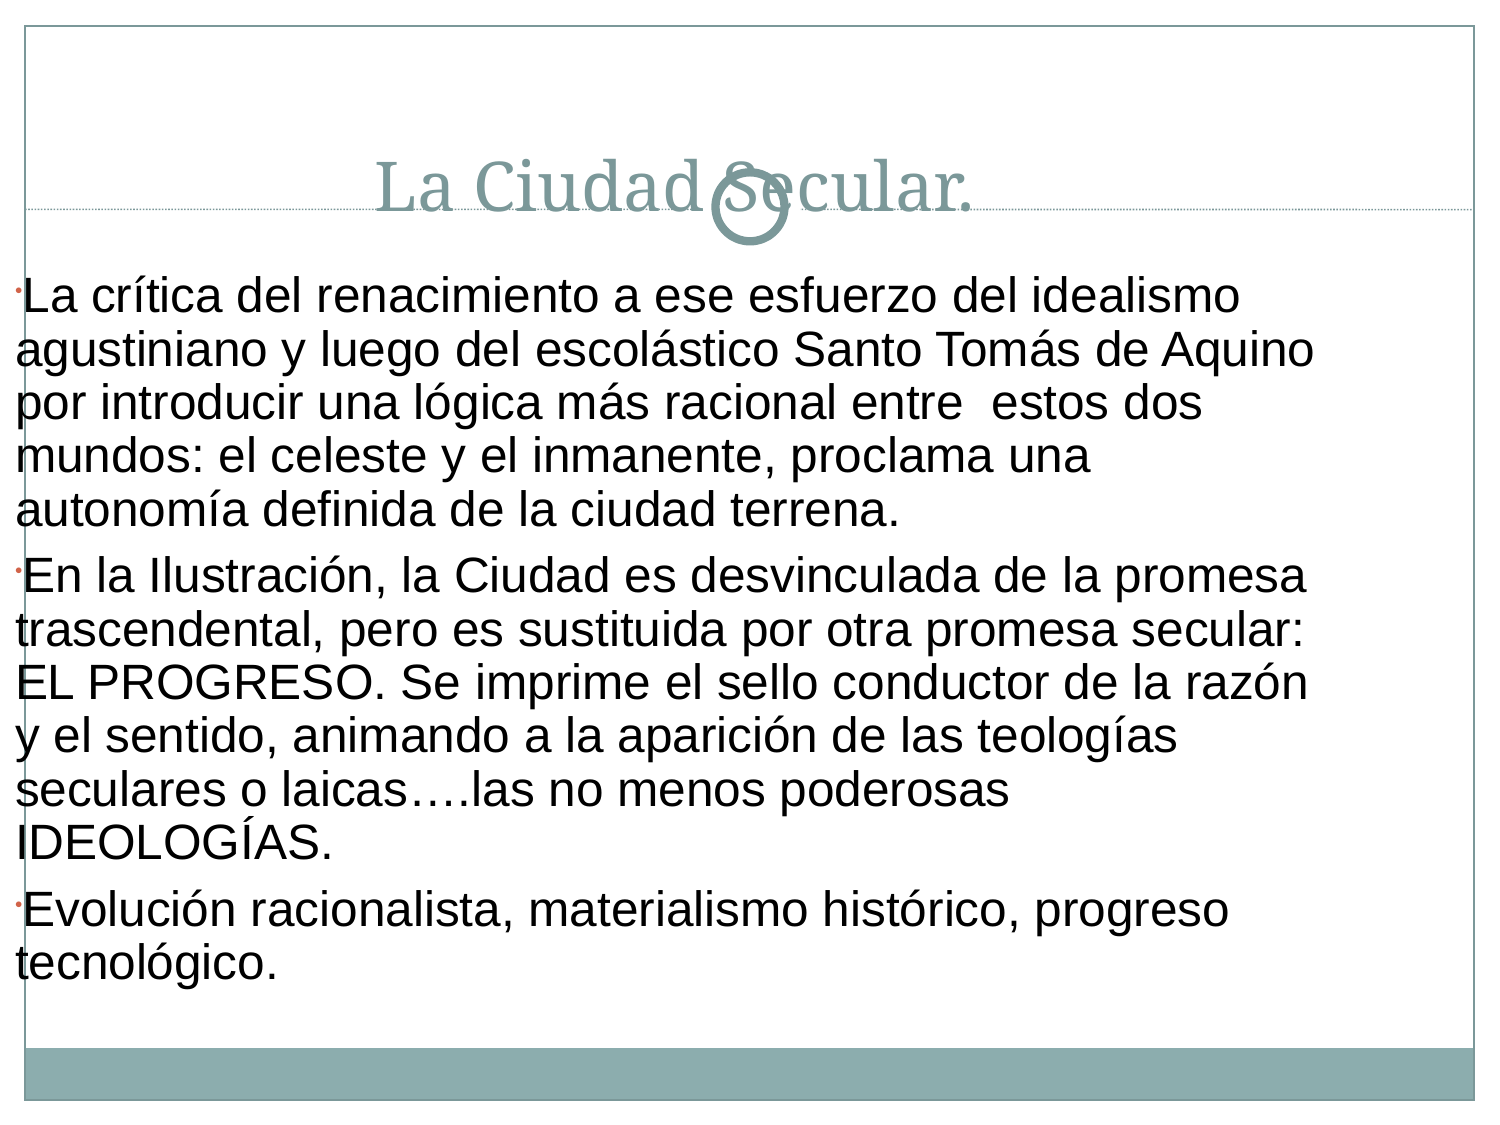

# La Ciudad Secular.
La crítica del renacimiento a ese esfuerzo del idealismo agustiniano y luego del escolástico Santo Tomás de Aquino por introducir una lógica más racional entre estos dos mundos: el celeste y el inmanente, proclama una autonomía definida de la ciudad terrena.
En la Ilustración, la Ciudad es desvinculada de la promesa trascendental, pero es sustituida por otra promesa secular: EL PROGRESO. Se imprime el sello conductor de la razón y el sentido, animando a la aparición de las teologías seculares o laicas….las no menos poderosas IDEOLOGÍAS.
Evolución racionalista, materialismo histórico, progreso tecnológico.